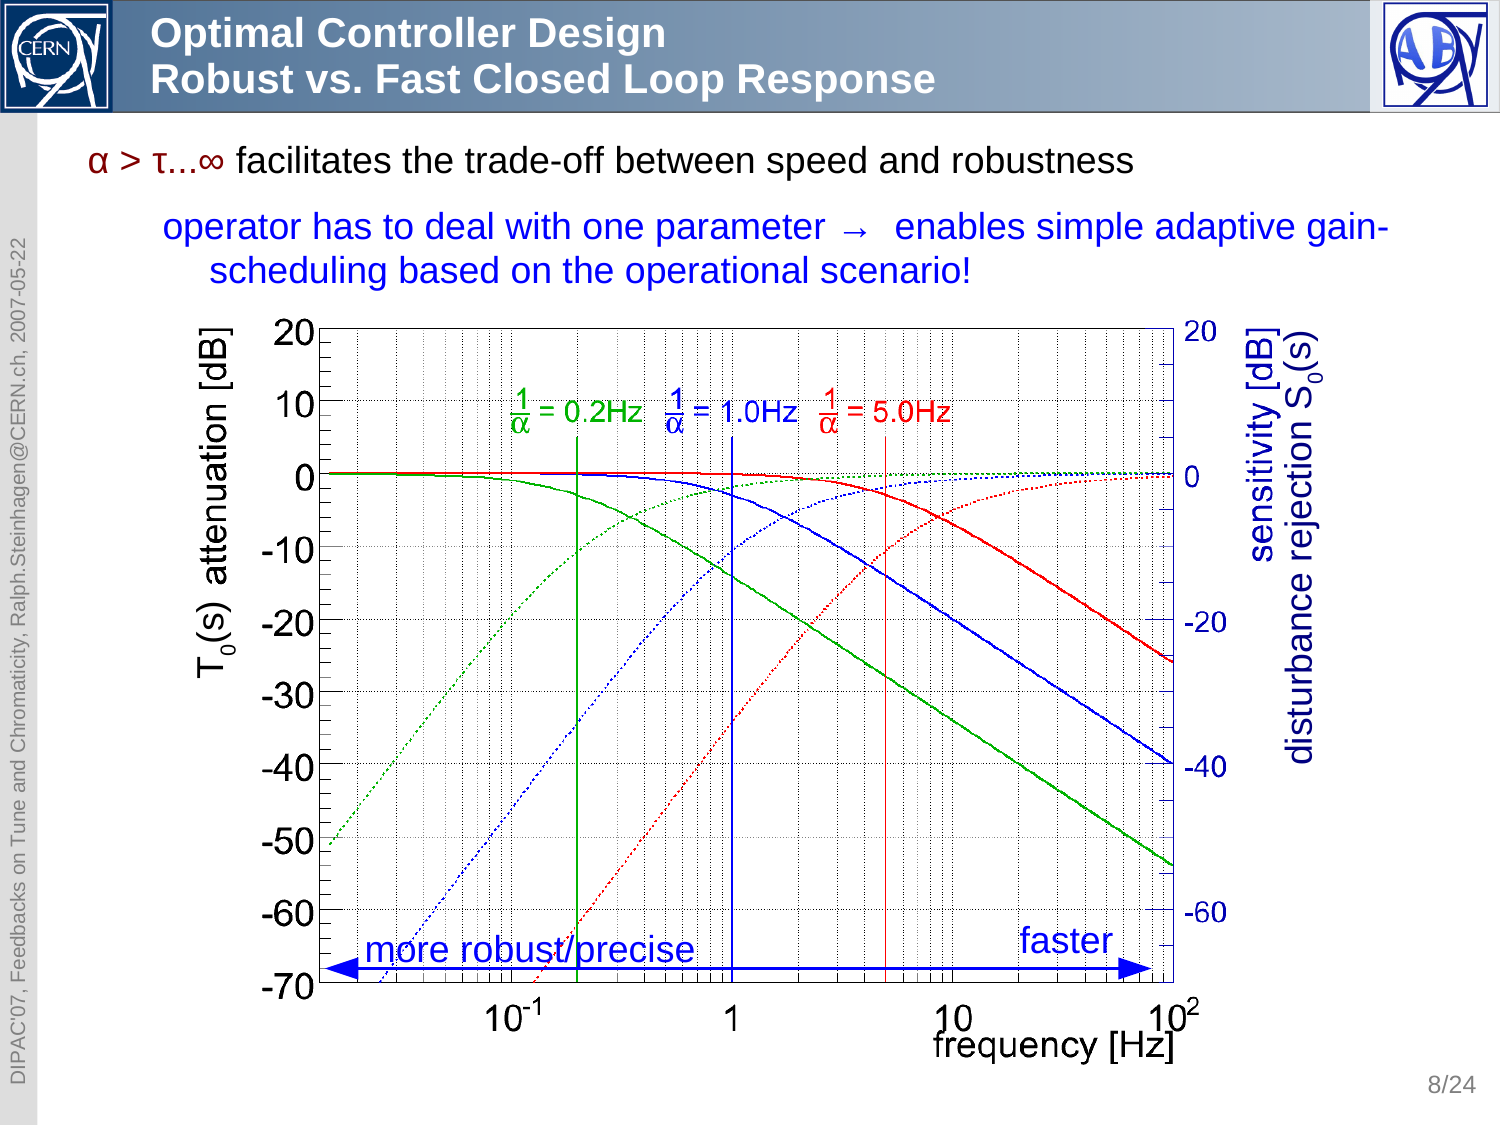

# Optimal Controller Design Robust vs. Fast Closed Loop Response
α > τ...∞ facilitates the trade-off between speed and robustness
operator has to deal with one parameter → enables simple adaptive gain-scheduling based on the operational scenario!
disturbance rejection S0(s)
T0(s)
faster
more robust/precise